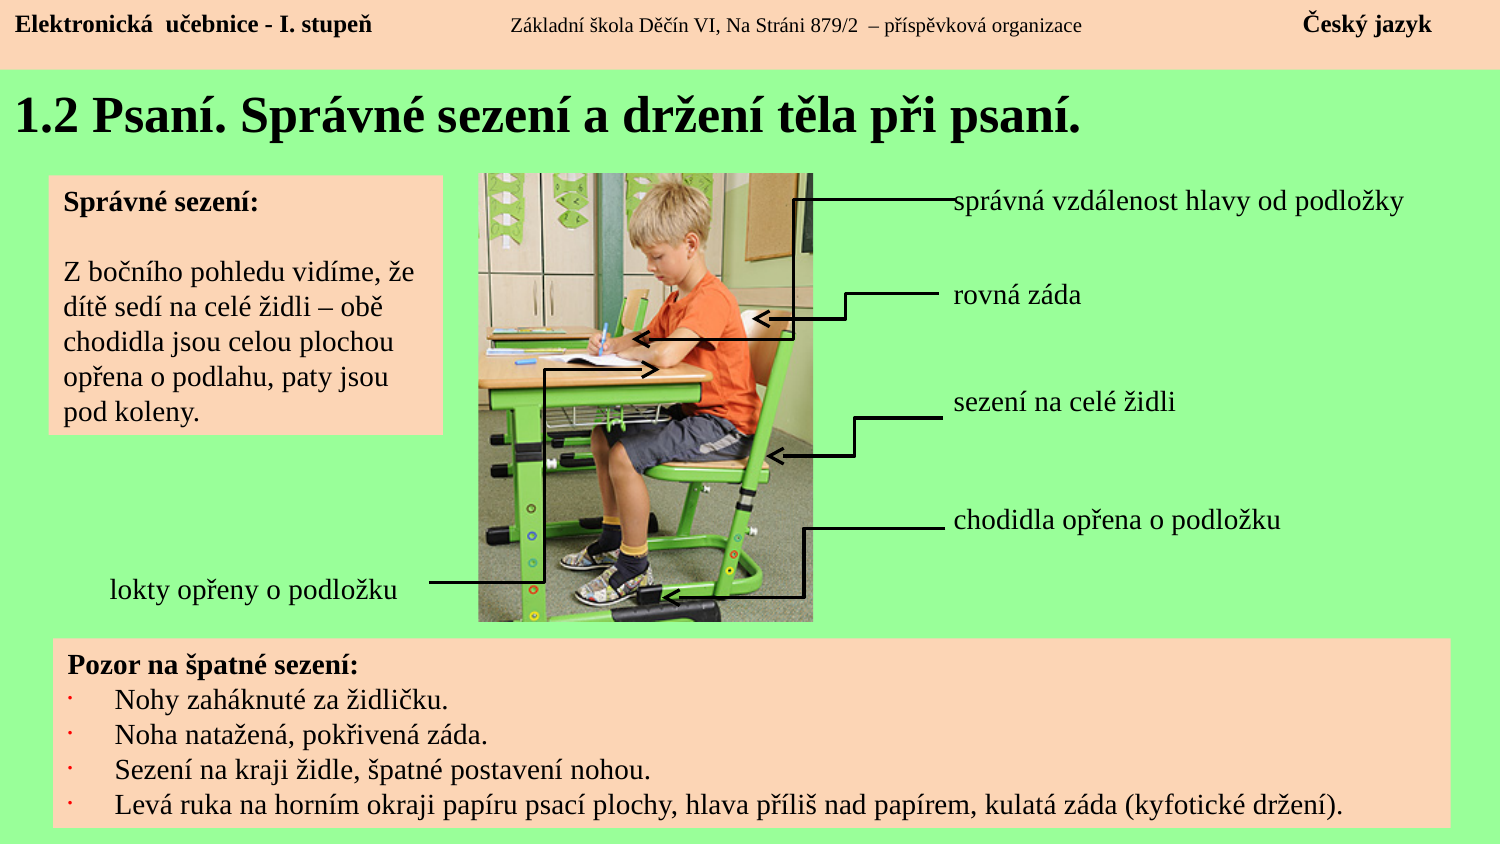

Elektronická učebnice - I. stupeň Základní škola Děčín VI, Na Stráni 879/2 – příspěvková organizace Český jazyk
# 1.2 Psaní. Správné sezení a držení těla při psaní.
správná vzdálenost hlavy od podložky
Správné sezení:
Z bočního pohledu vidíme, že dítě sedí na celé židli – obě chodidla jsou celou plochou opřena o podlahu, paty jsou pod koleny.
rovná záda
sezení na celé židli
chodidla opřena o podložku
lokty opřeny o podložku
Pozor na špatné sezení:
Nohy zaháknuté za židličku.
Noha natažená, pokřivená záda.
Sezení na kraji židle, špatné postavení nohou.
Levá ruka na horním okraji papíru psací plochy, hlava příliš nad papírem, kulatá záda (kyfotické držení).